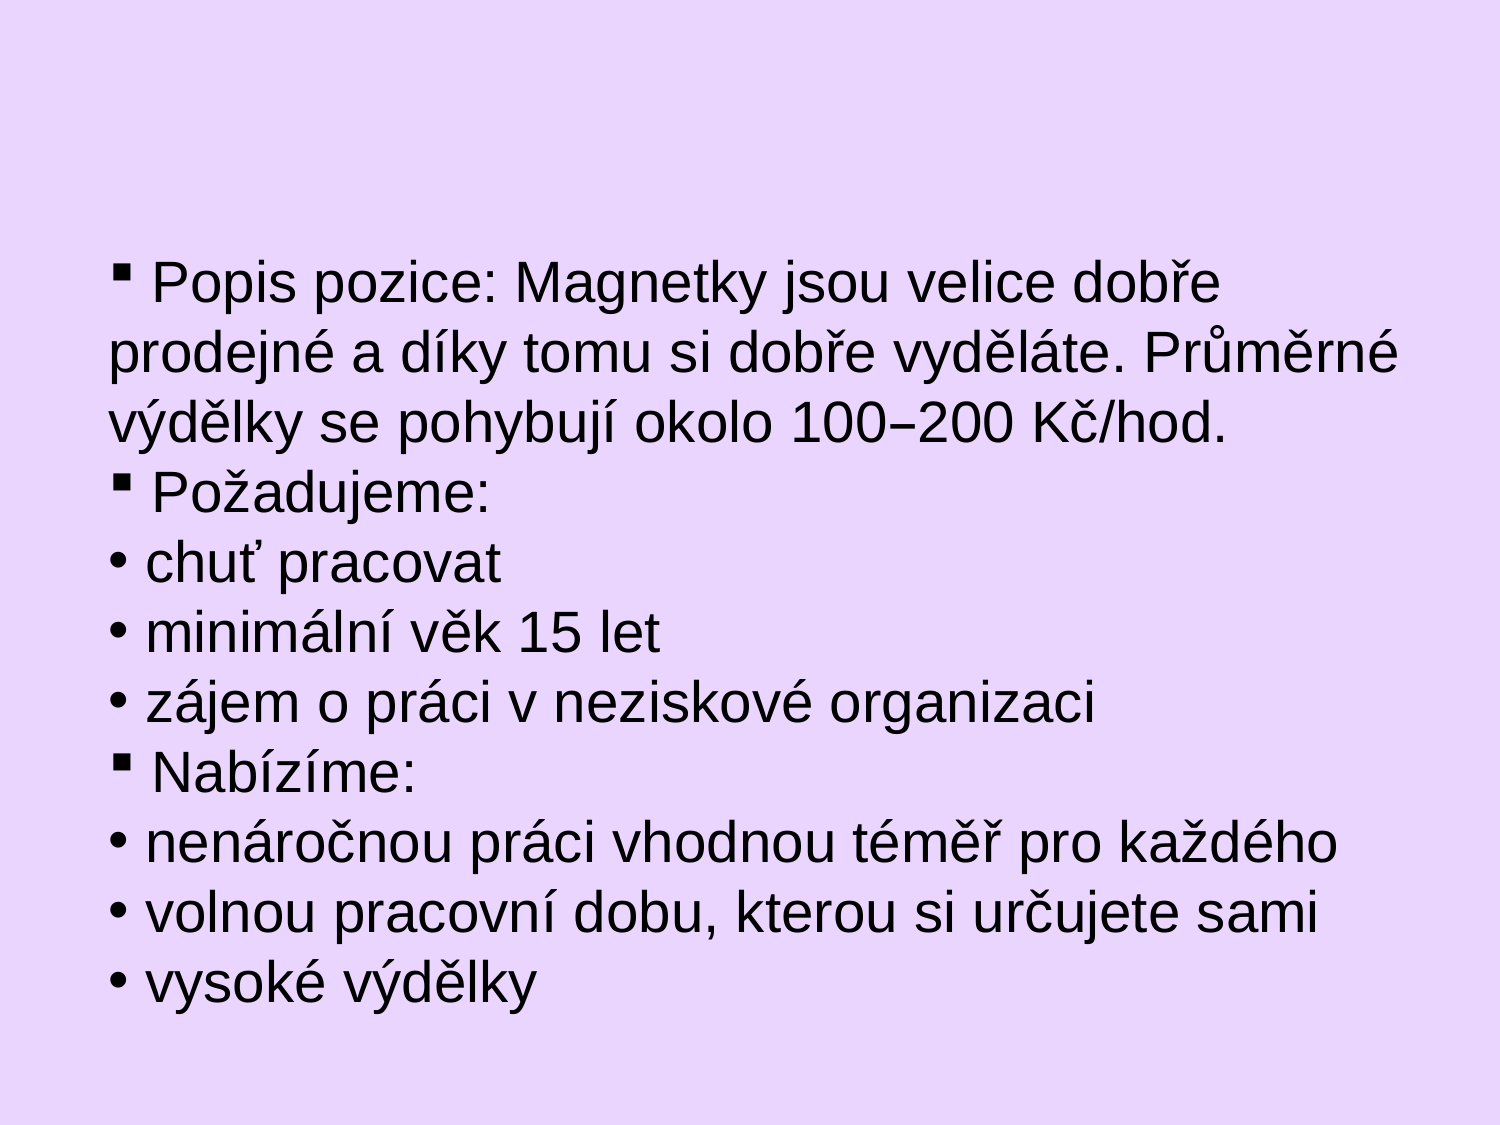

Popis pozice: Magnetky jsou velice dobře prodejné a díky tomu si dobře vyděláte. Průměrné výdělky se pohybují okolo 100–200 Kč/hod.
 Požadujeme:
 chuť pracovat
 minimální věk 15 let
 zájem o práci v neziskové organizaci
 Nabízíme:
 nenáročnou práci vhodnou téměř pro každého
 volnou pracovní dobu, kterou si určujete sami
 vysoké výdělky